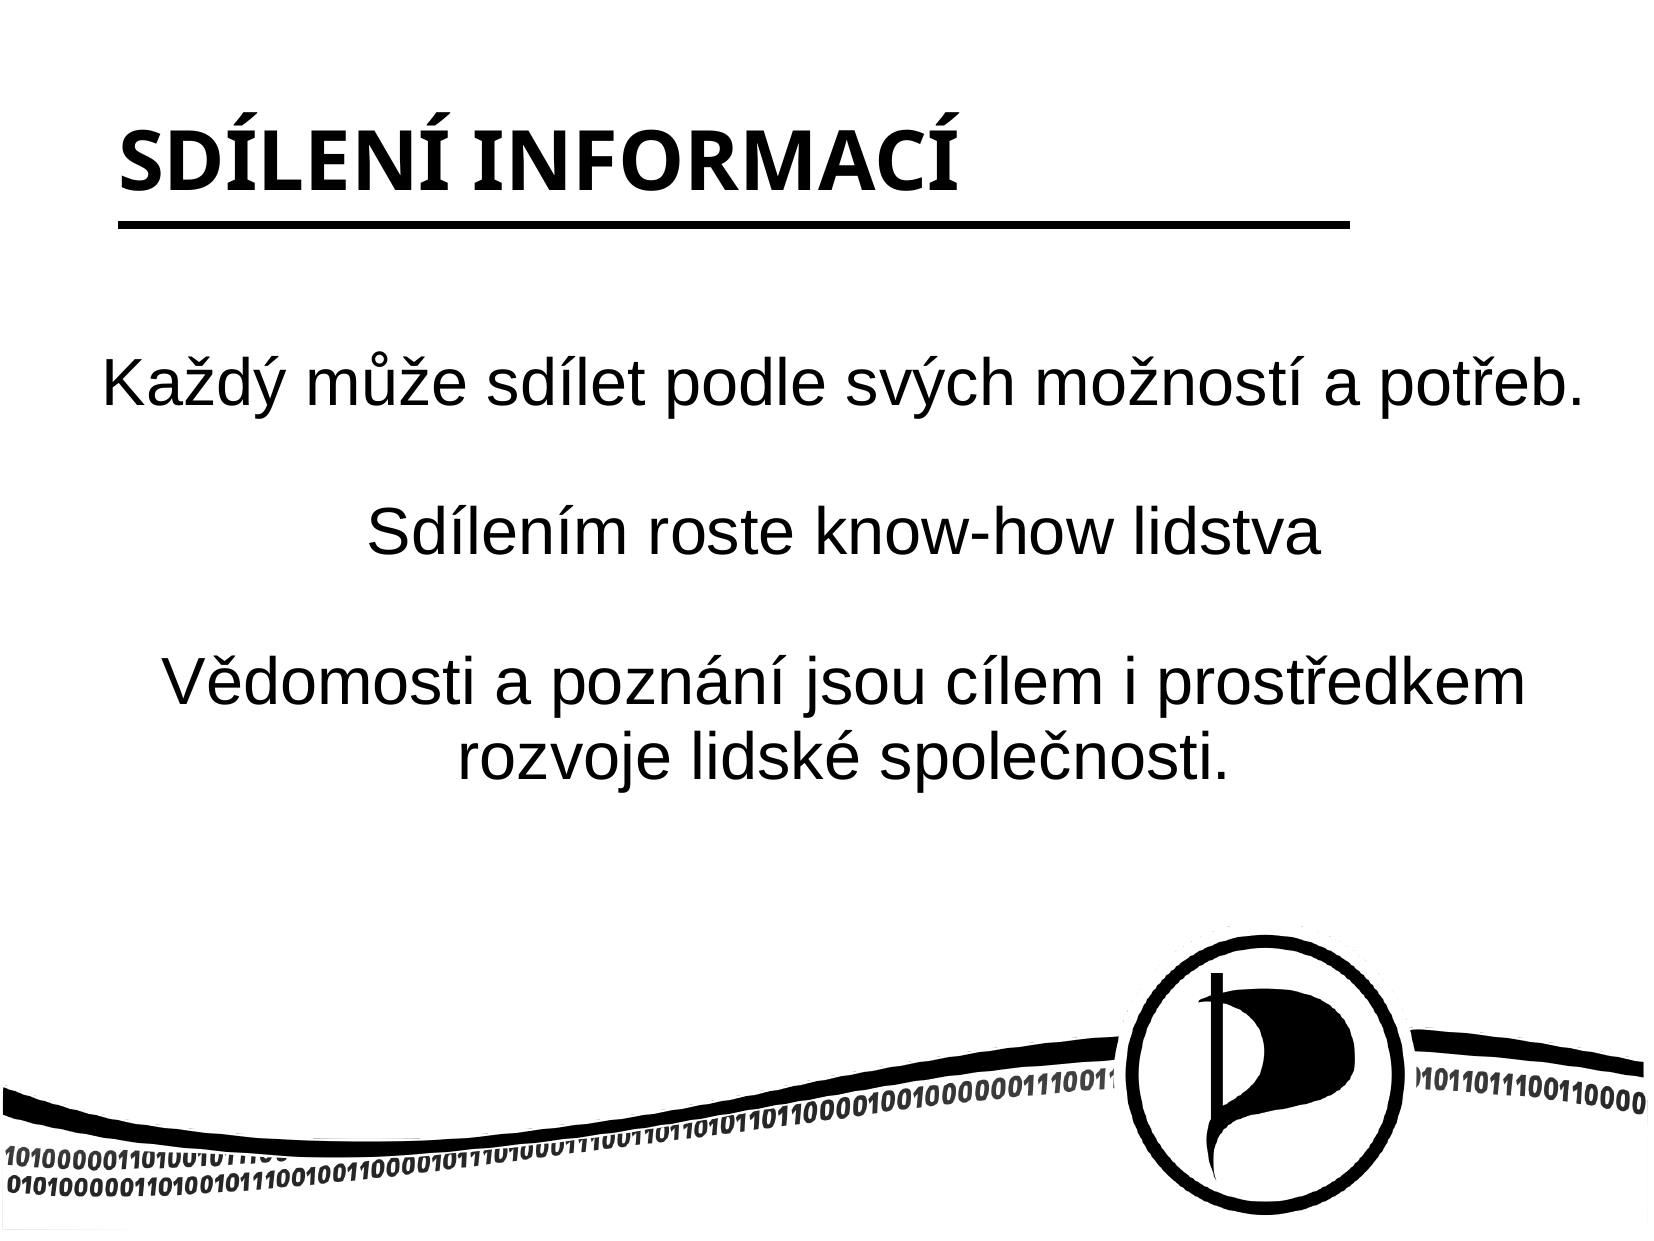

# SDÍLENÍ INFORMACÍ
Každý může sdílet podle svých možností a potřeb.
Sdílením roste know-how lidstva
Vědomosti a poznání jsou cílem i prostředkem rozvoje lidské společnosti.